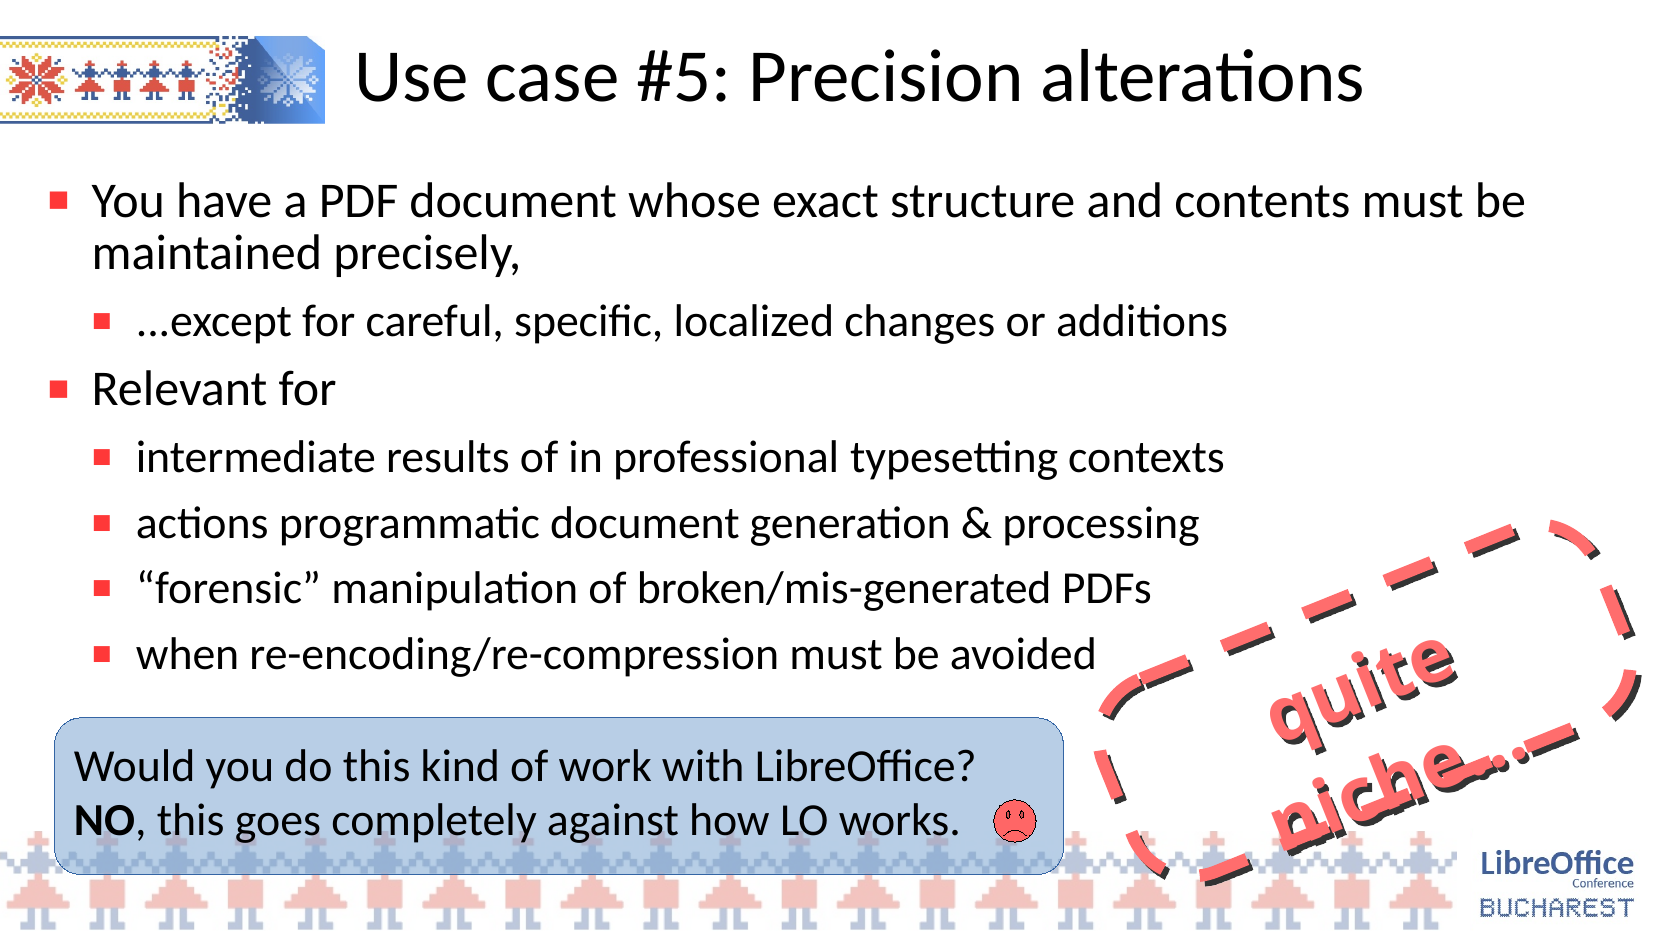

# Use case #5: Precision alterations
You have a PDF document whose exact structure and contents must be maintained precisely,
...except for careful, specific, localized changes or additions
Relevant for
intermediate results of in professional typesetting contexts
actions programmatic document generation & processing
“forensic” manipulation of broken/mis-generated PDFs
when re-encoding/re-compression must be avoided
quite
niche…
Would you do this kind of work with LibreOffice?
NO, this goes completely against how LO works.